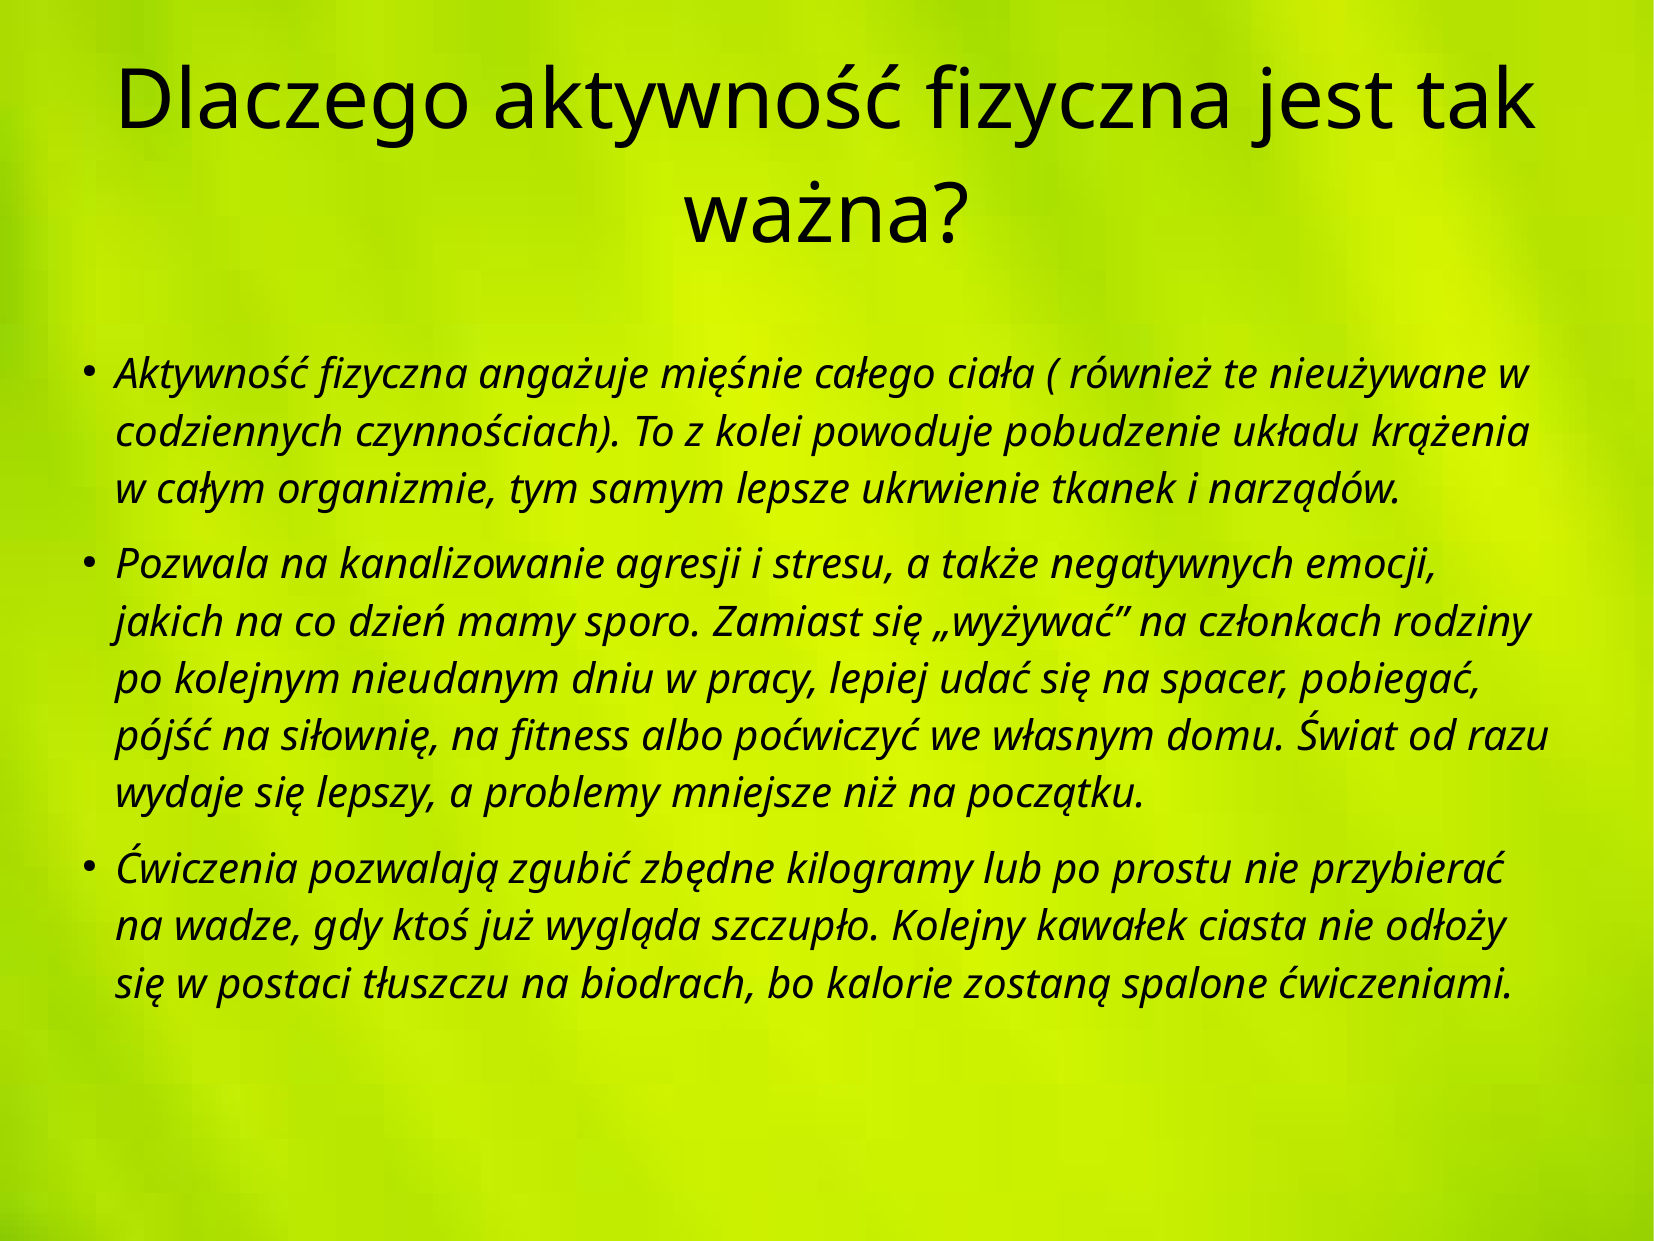

# Dlaczego aktywność fizyczna jest tak ważna?
Aktywność fizyczna angażuje mięśnie całego ciała ( również te nieużywane w codziennych czynnościach). To z kolei powoduje pobudzenie układu krążenia w całym organizmie, tym samym lepsze ukrwienie tkanek i narządów.
Pozwala na kanalizowanie agresji i stresu, a także negatywnych emocji, jakich na co dzień mamy sporo. Zamiast się „wyżywać” na członkach rodziny po kolejnym nieudanym dniu w pracy, lepiej udać się na spacer, pobiegać, pójść na siłownię, na fitness albo poćwiczyć we własnym domu. Świat od razu wydaje się lepszy, a problemy mniejsze niż na początku.
Ćwiczenia pozwalają zgubić zbędne kilogramy lub po prostu nie przybierać na wadze, gdy ktoś już wygląda szczupło. Kolejny kawałek ciasta nie odłoży się w postaci tłuszczu na biodrach, bo kalorie zostaną spalone ćwiczeniami.